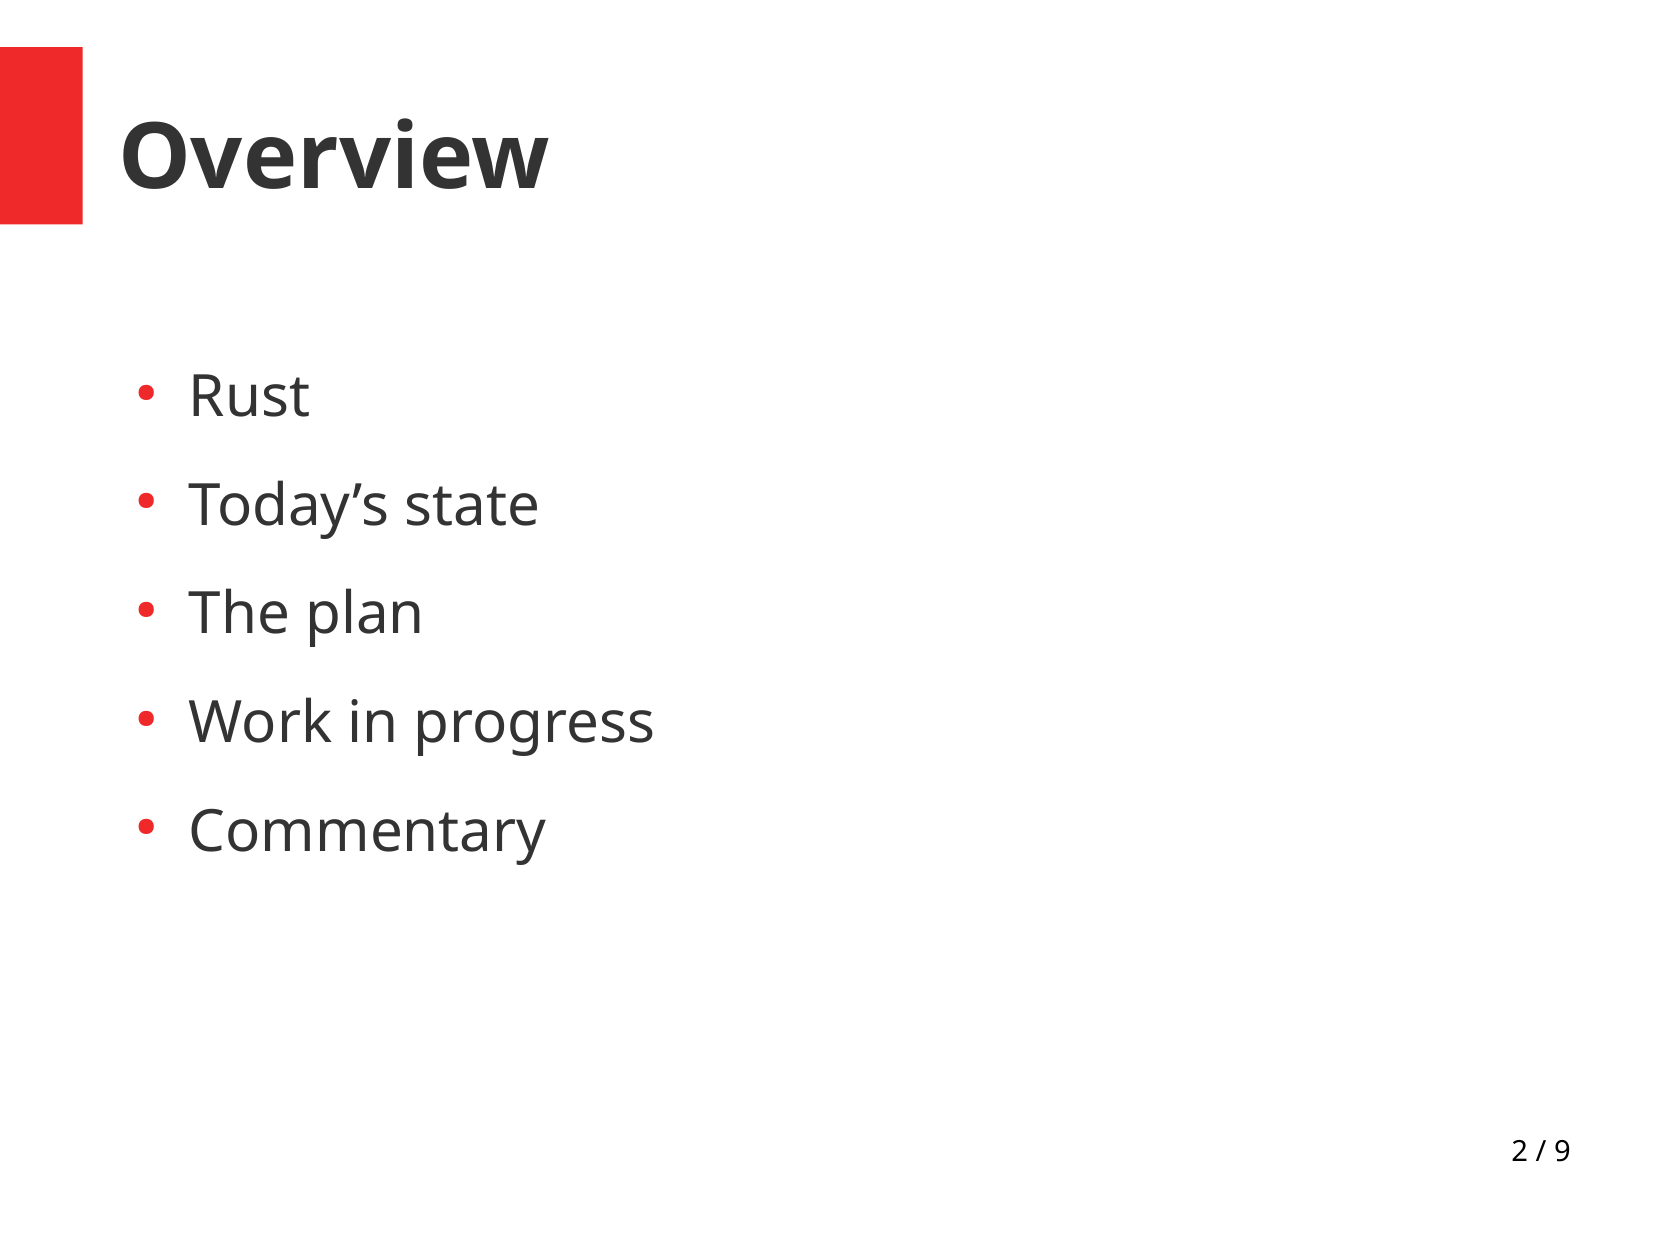

# Overview
Rust
Today’s state
The plan
Work in progress
Commentary
2